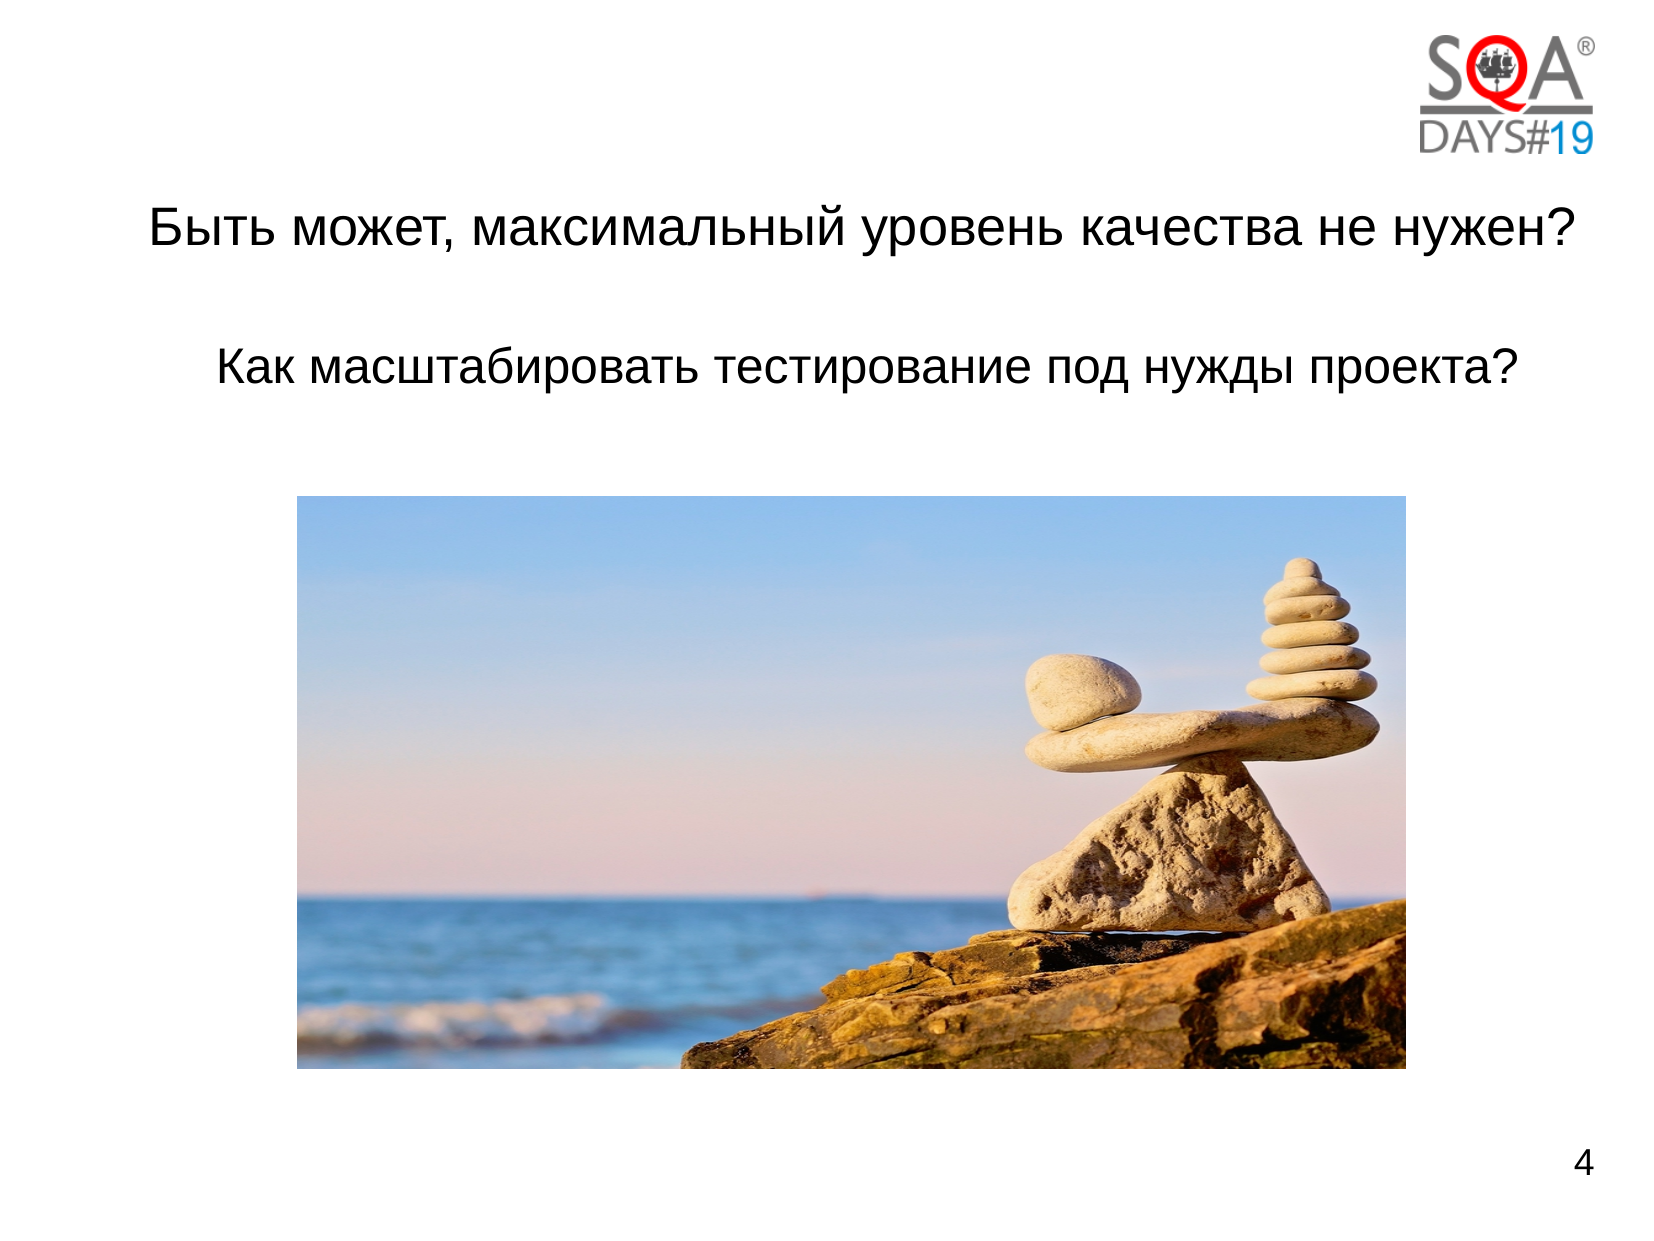

Быть может, максимальный уровень качества не нужен?
Как масштабировать тестирование под нужды проекта?
4